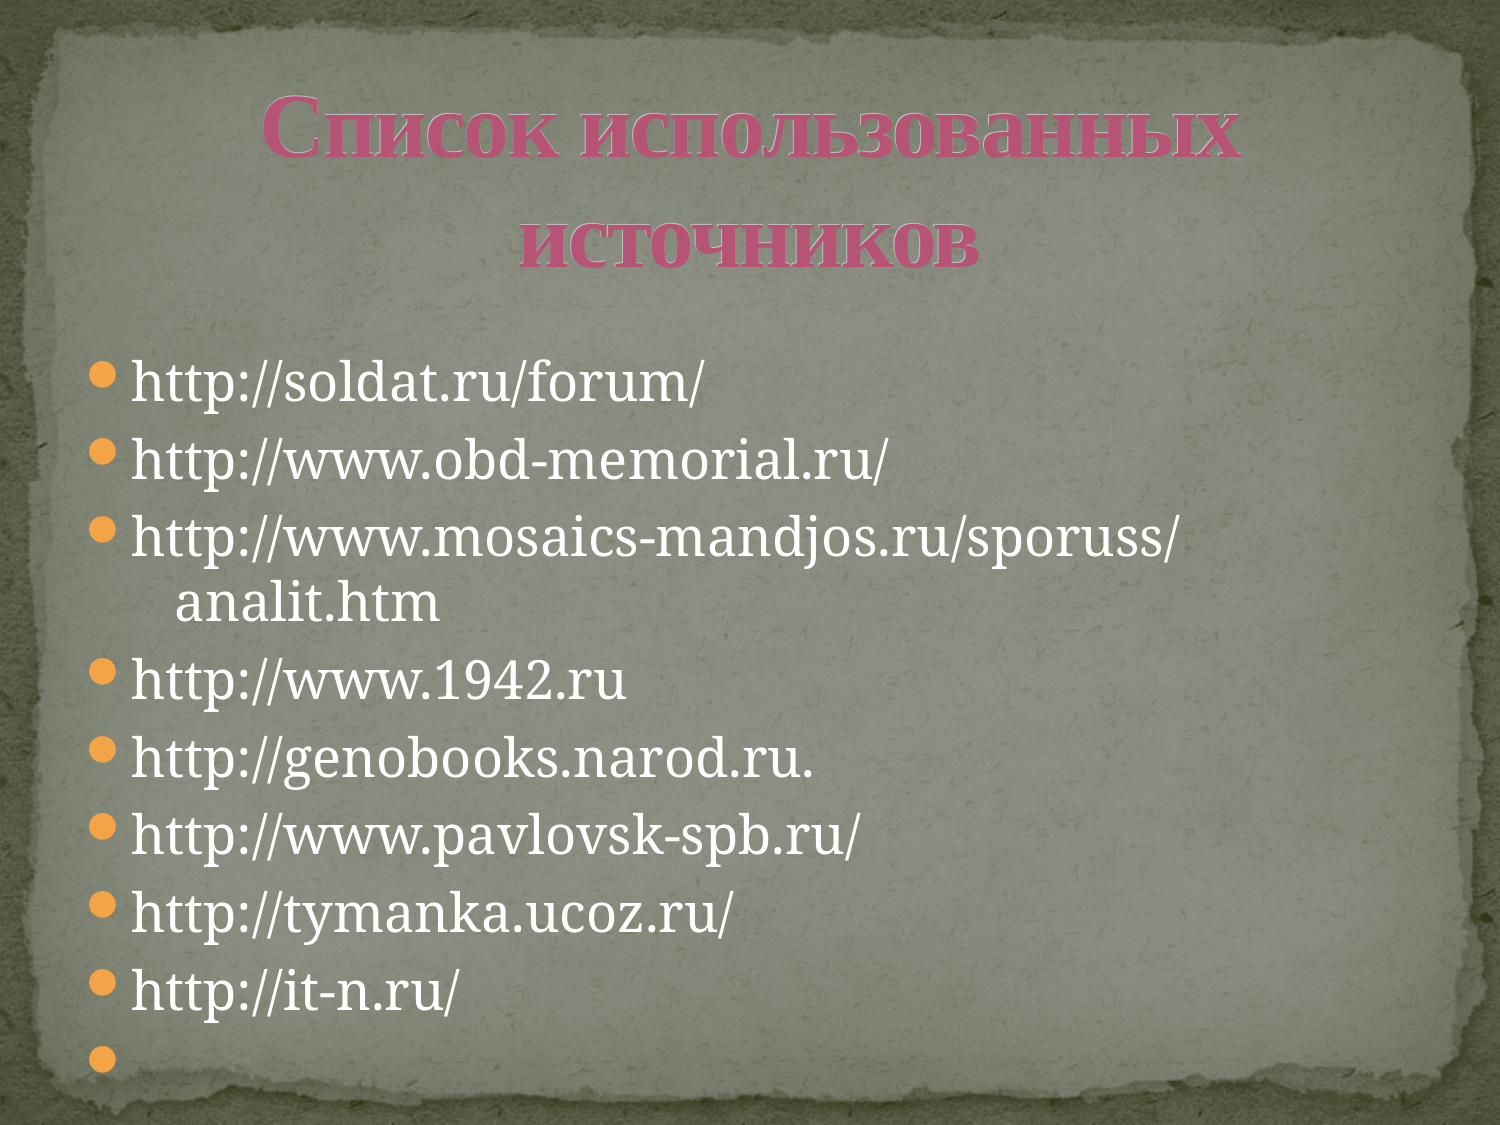

Список использованных источников
# http://soldat.ru/forum/
http://www.obd-memorial.ru/
http://www.mosaics-mandjos.ru/sporuss/analit.htm
http://www.1942.ru
http://genobooks.narod.ru.
http://www.pavlovsk-spb.ru/
http://tymanka.ucoz.ru/
http://it-n.ru/